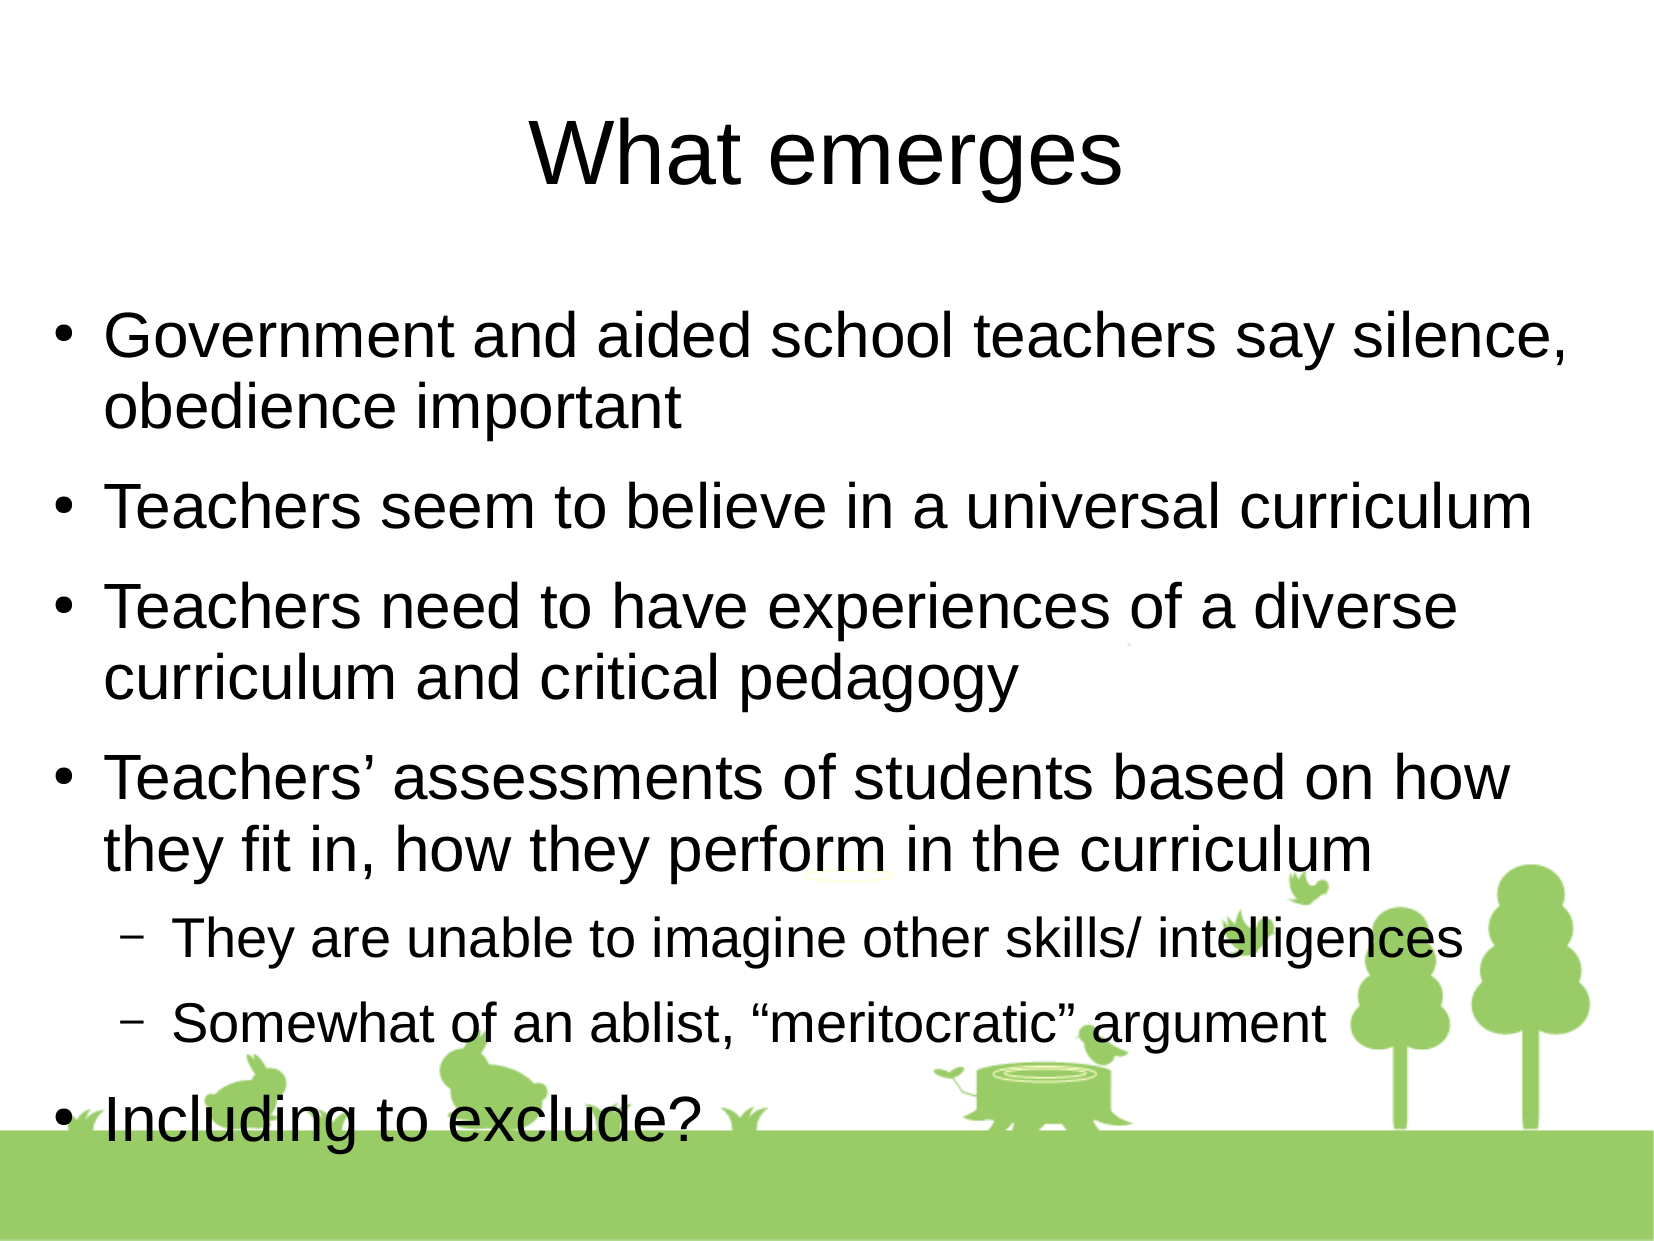

# What emerges
Government and aided school teachers say silence, obedience important
Teachers seem to believe in a universal curriculum
Teachers need to have experiences of a diverse curriculum and critical pedagogy
Teachers’ assessments of students based on how they fit in, how they perform in the curriculum
They are unable to imagine other skills/ intelligences
Somewhat of an ablist, “meritocratic” argument
Including to exclude?